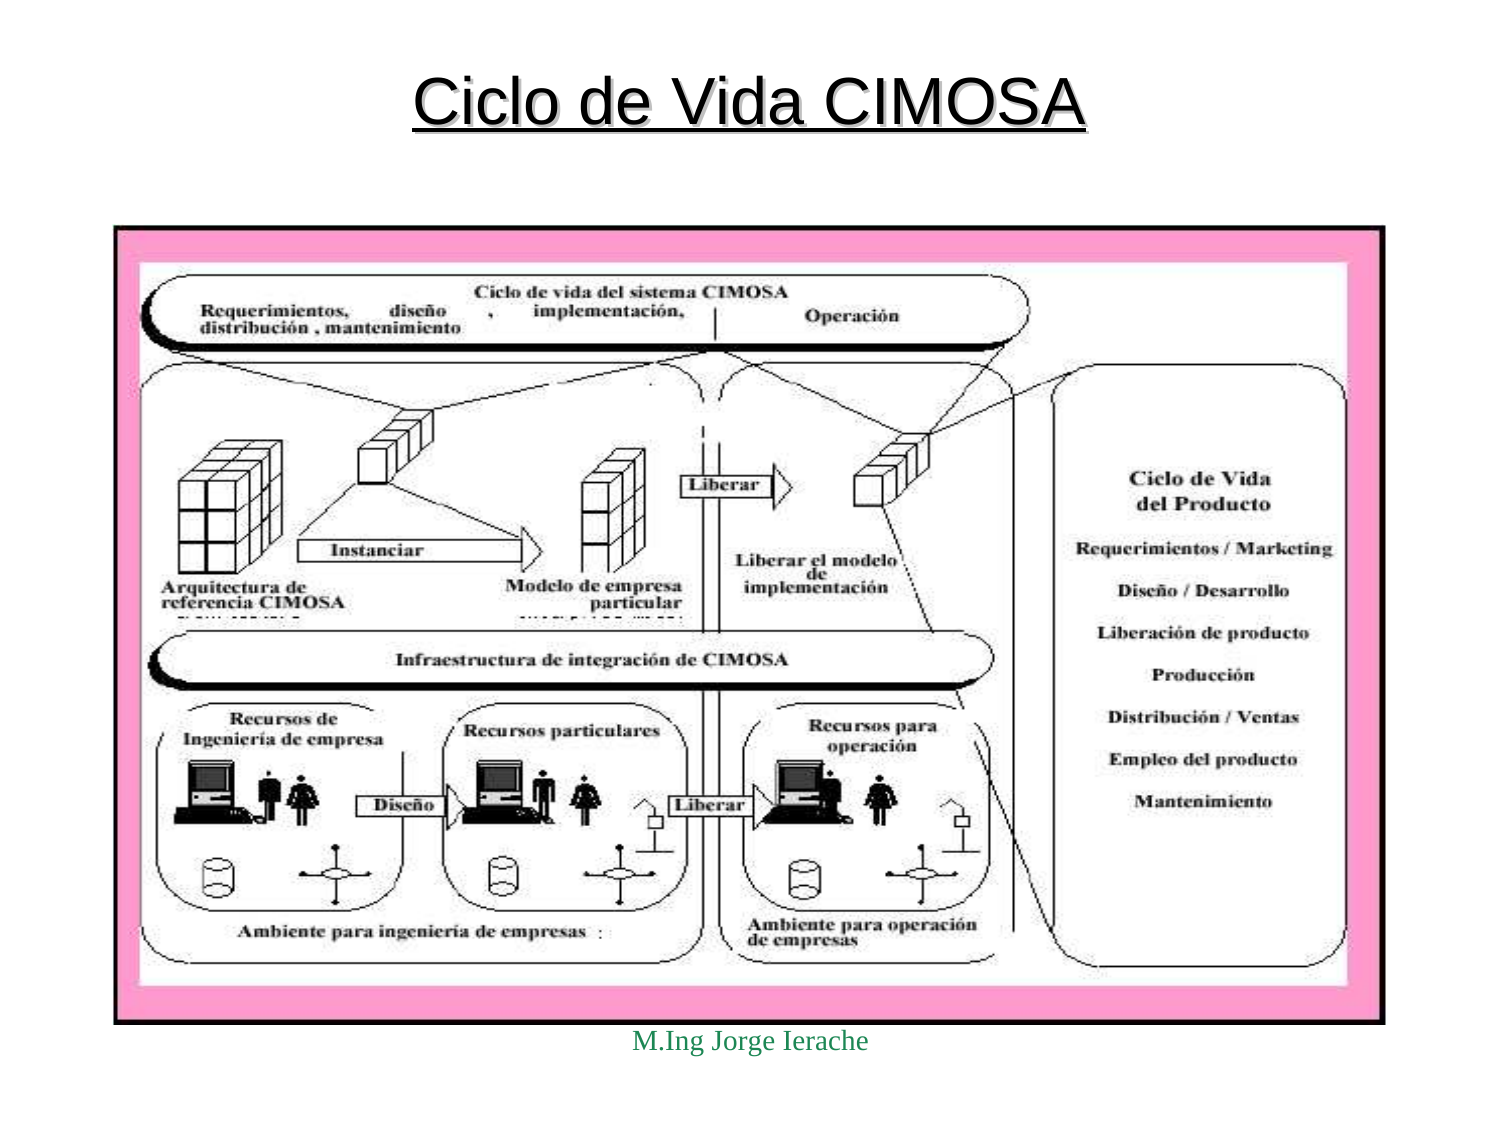

# Ciclo de Vida CIMOSA
M.Ing Jorge Ierache